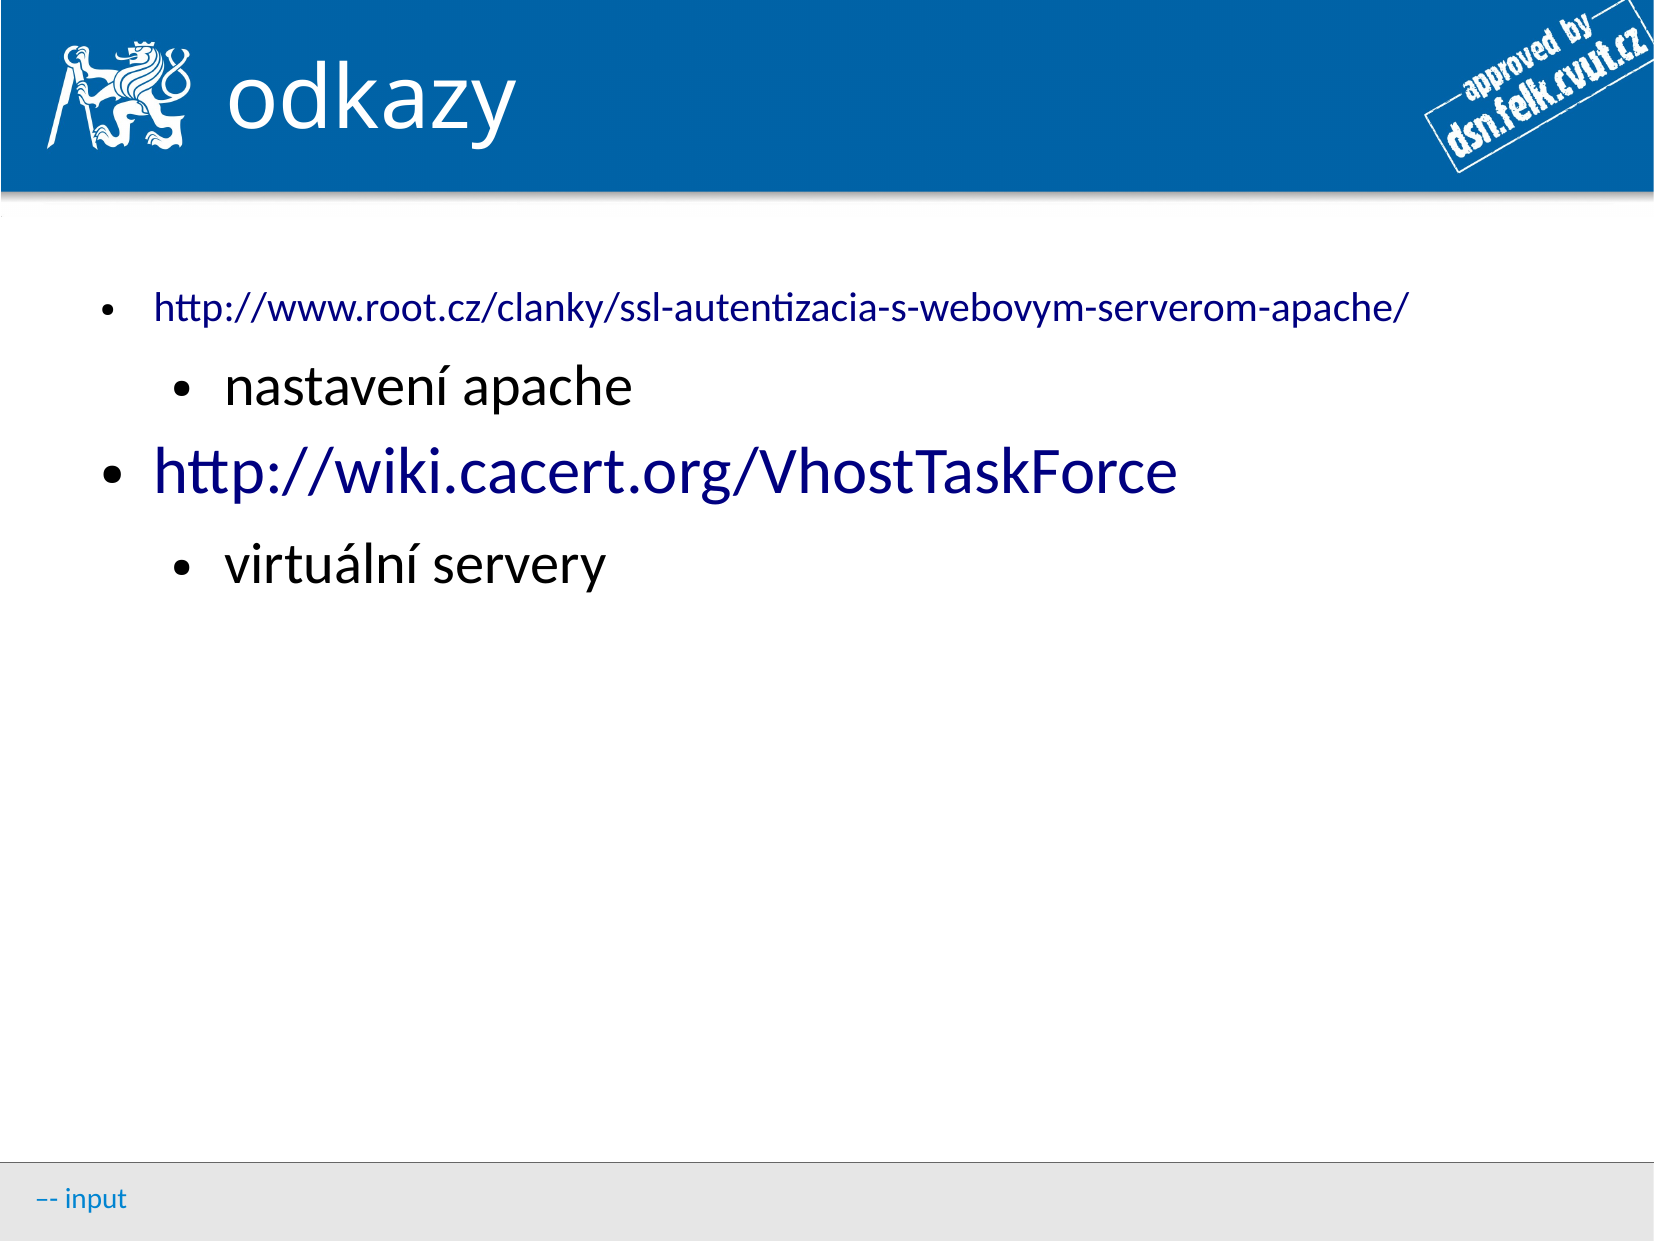

# odkazy
http://www.root.cz/clanky/ssl-autentizacia-s-webovym-serverom-apache/
nastavení apache
http://wiki.cacert.org/VhostTaskForce
virtuální servery